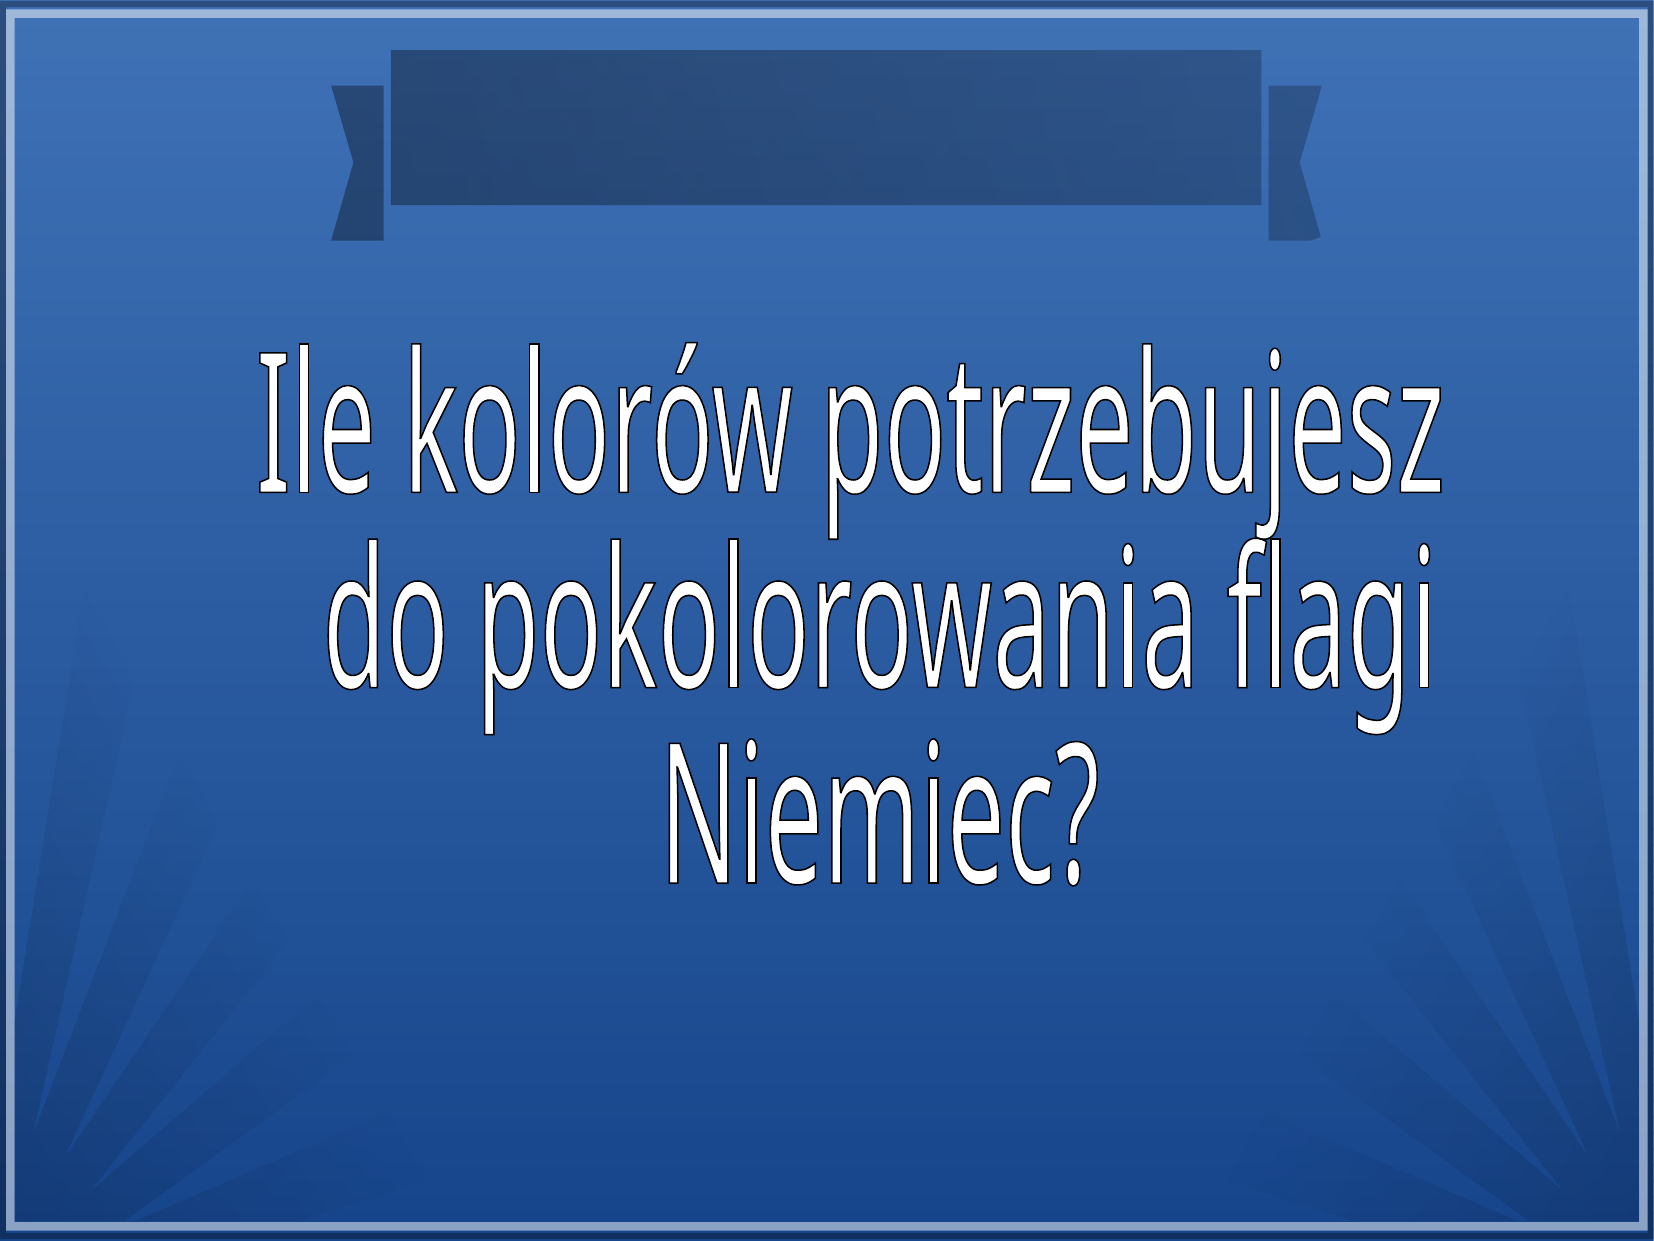

Ile kolorów potrzebujesz
 do pokolorowania flagi
 Niemiec?